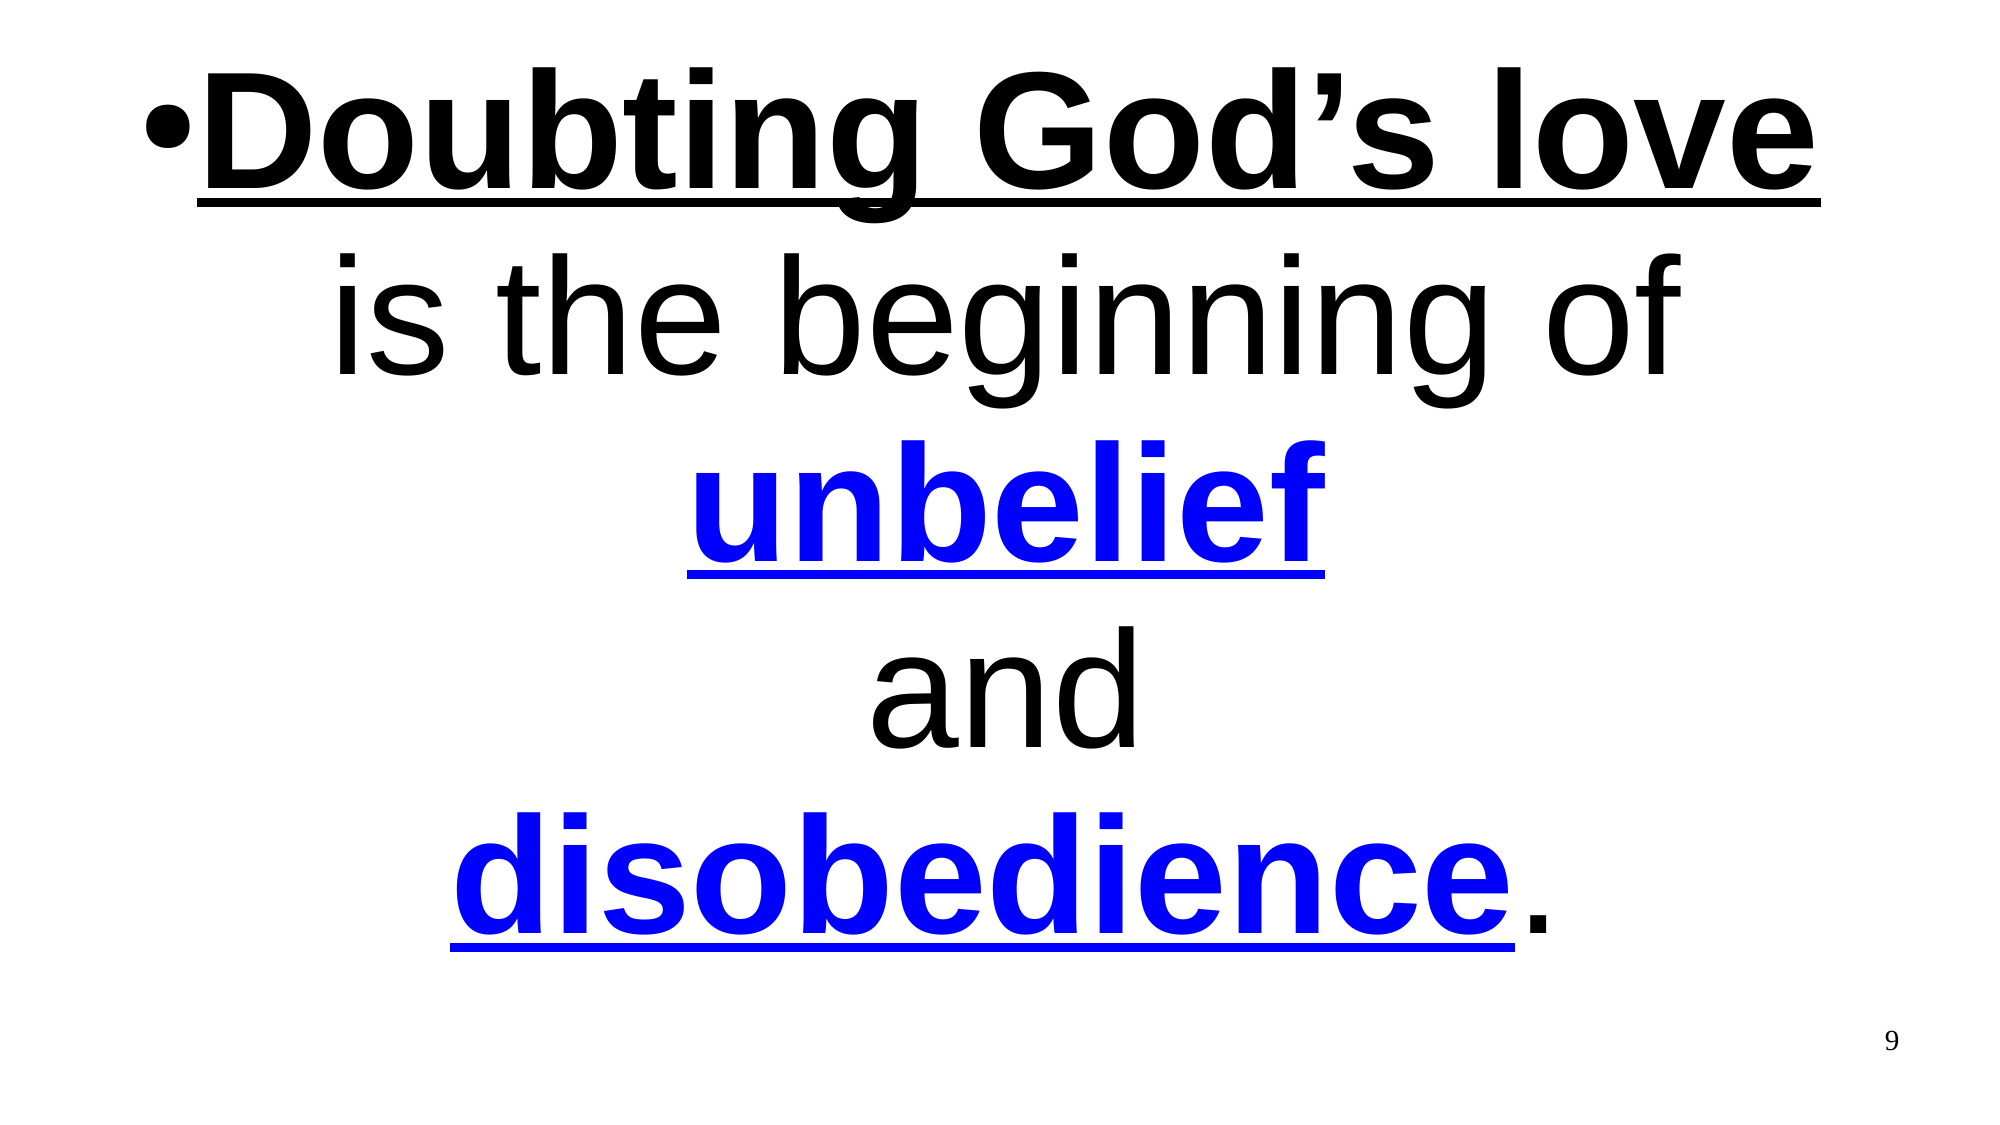

# Doubting God’s love is the beginning of unbelief and disobedience.
9